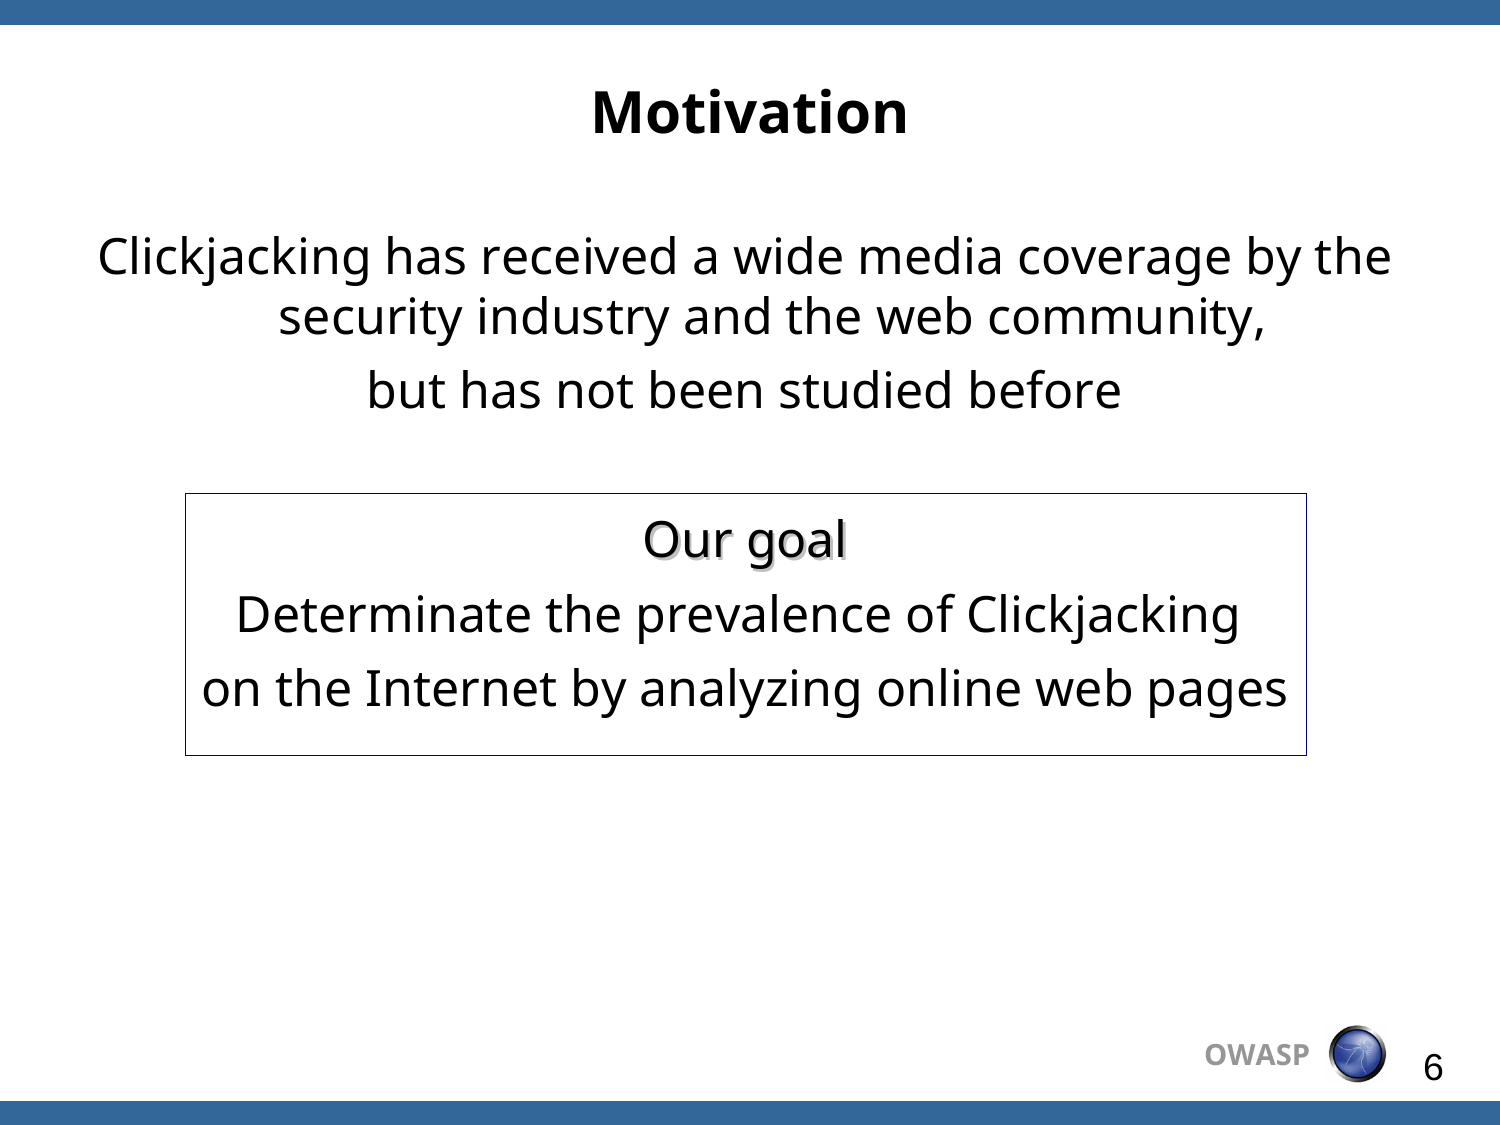

# Motivation
Clickjacking has received a wide media coverage by the security industry and the web community,
but has not been studied before
Our goal
Determinate the prevalence of Clickjacking
on the Internet by analyzing online web pages
6